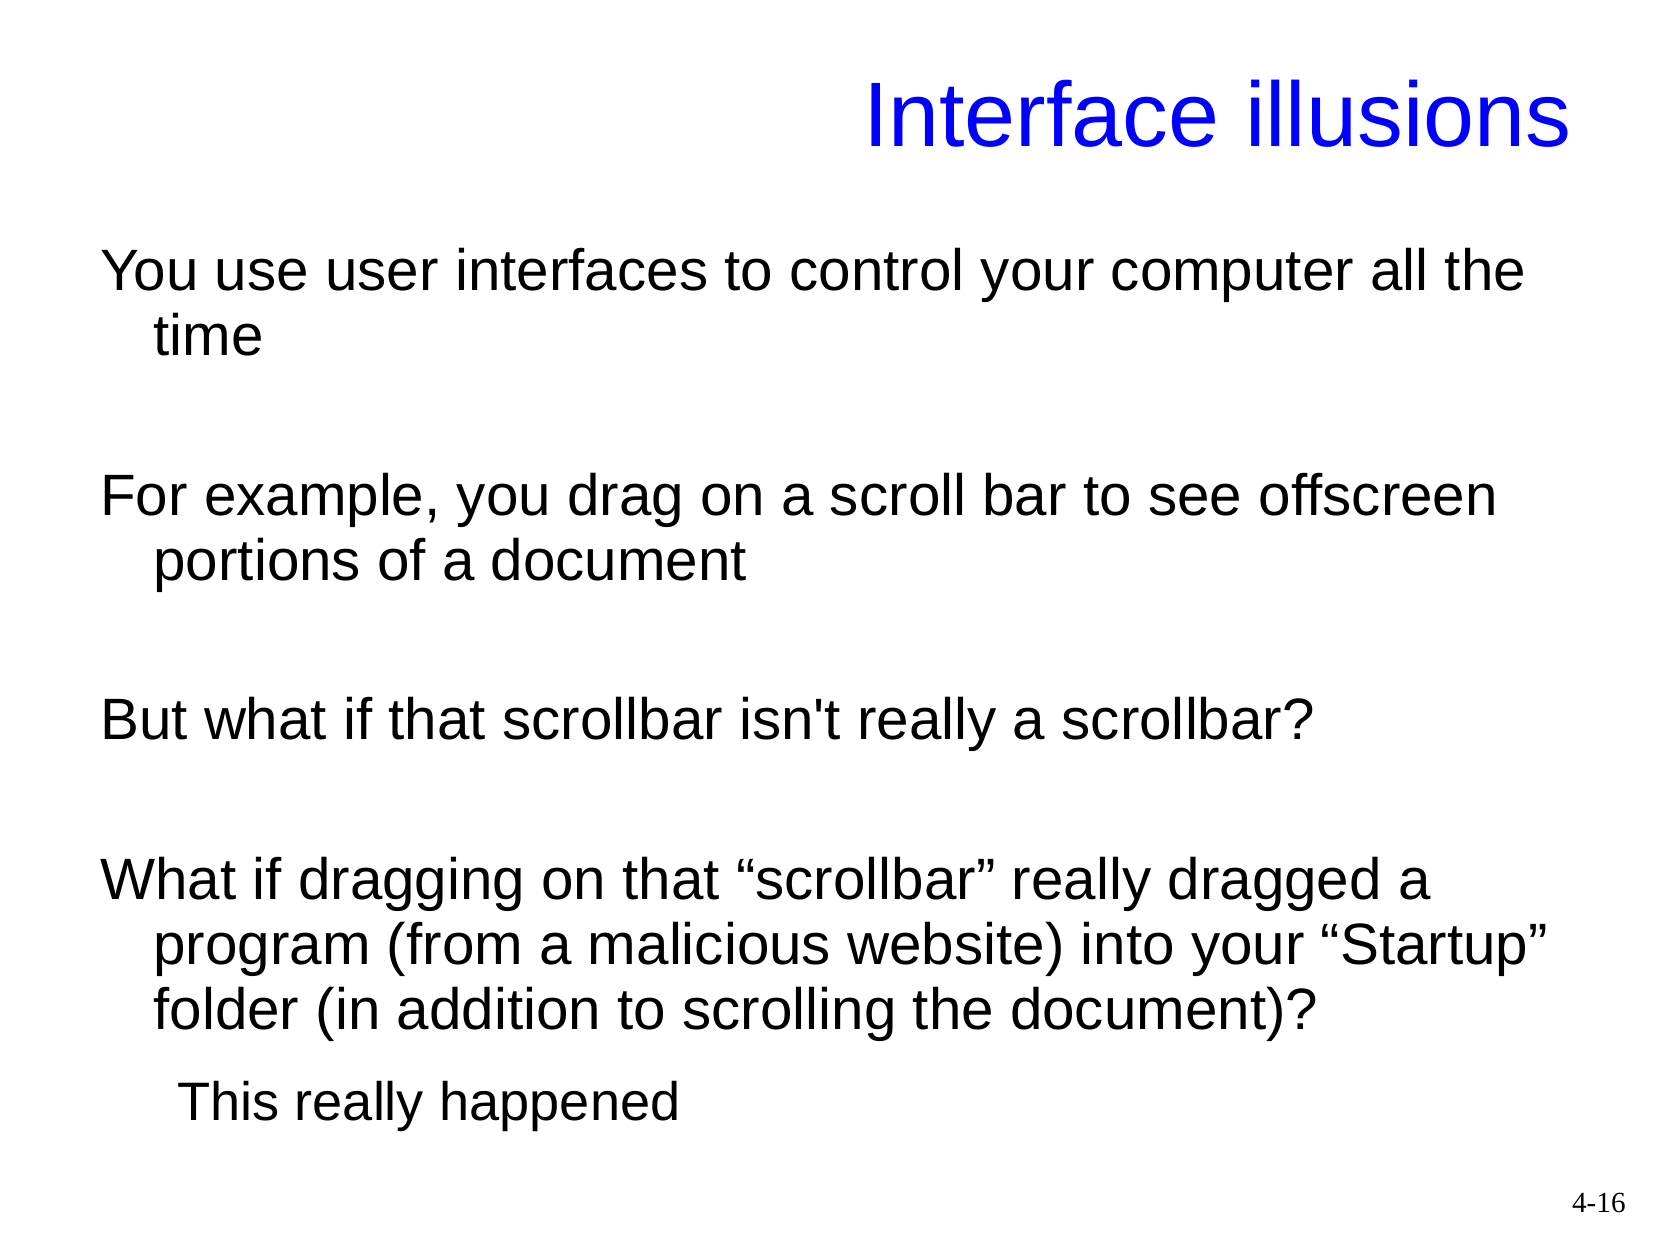

# Interface illusions
You use user interfaces to control your computer all the time
For example, you drag on a scroll bar to see offscreen portions of a document
But what if that scrollbar isn't really a scrollbar?
What if dragging on that “scrollbar” really dragged a program (from a malicious website) into your “Startup” folder (in addition to scrolling the document)?
This really happened